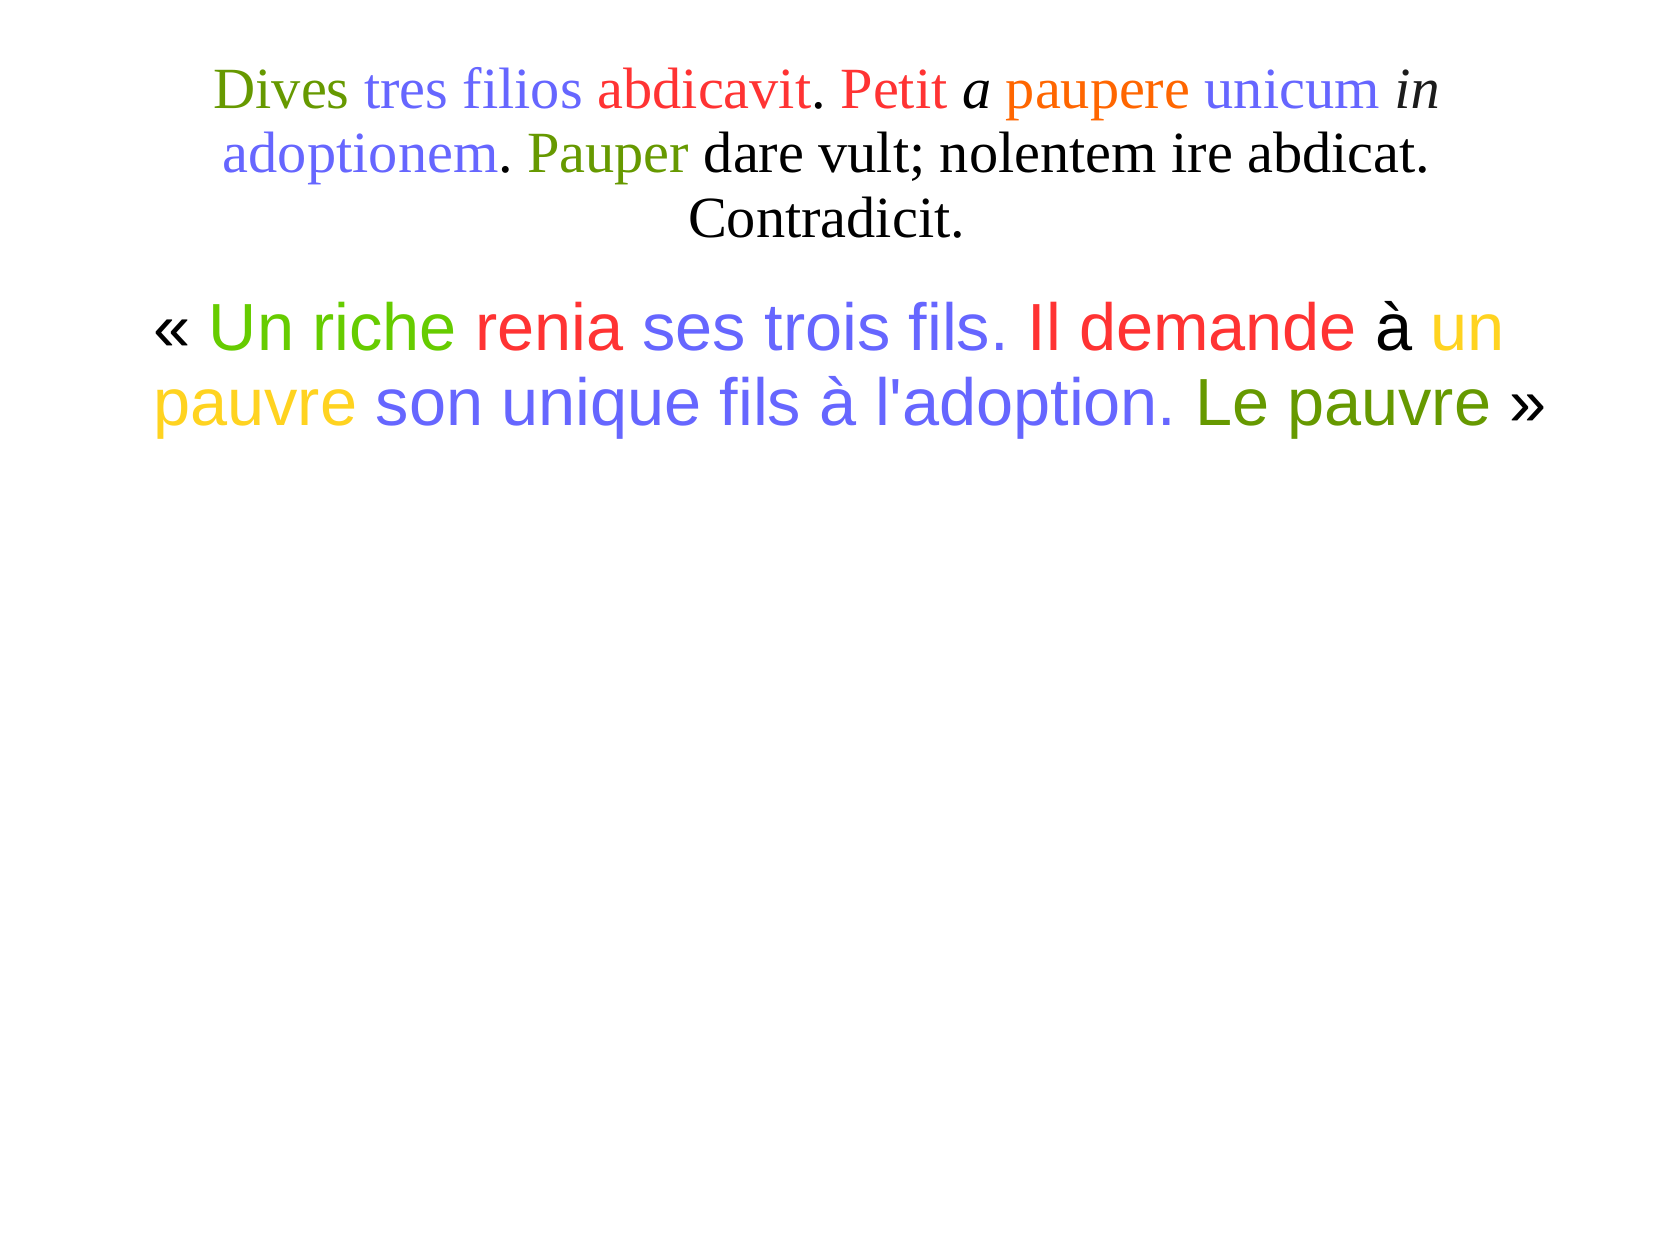

# Dives tres filios abdicavit. Petit a paupere unicum in adoptionem. Pauper dare vult; nolentem ire abdicat. Contradicit.
« Un riche renia ses trois fils. Il demande à un pauvre son unique fils à l'adoption. Le pauvre »